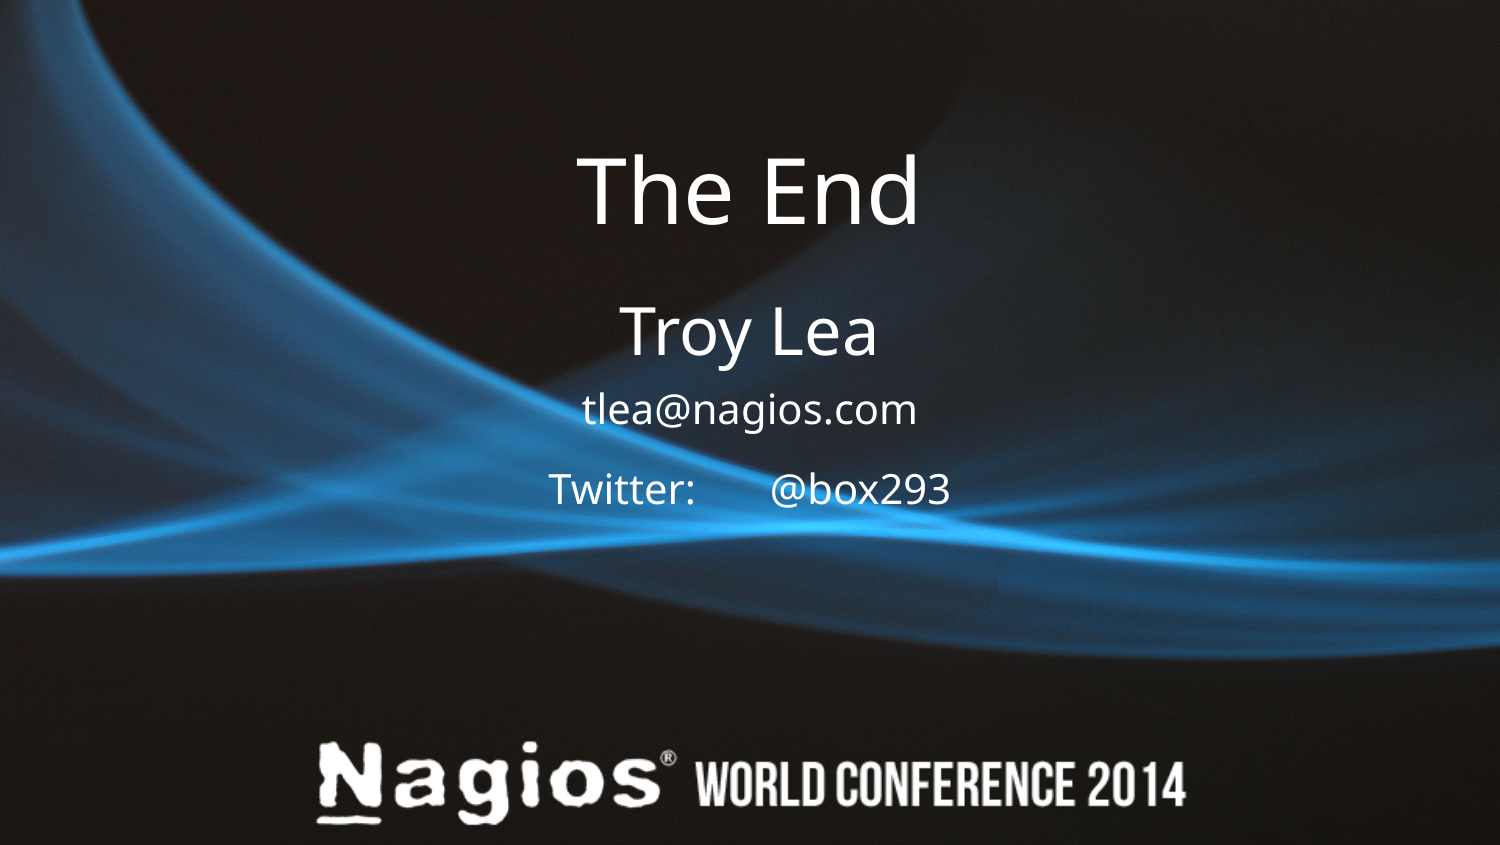

# The End
Troy Lea
tlea@nagios.com
Twitter:	@box293